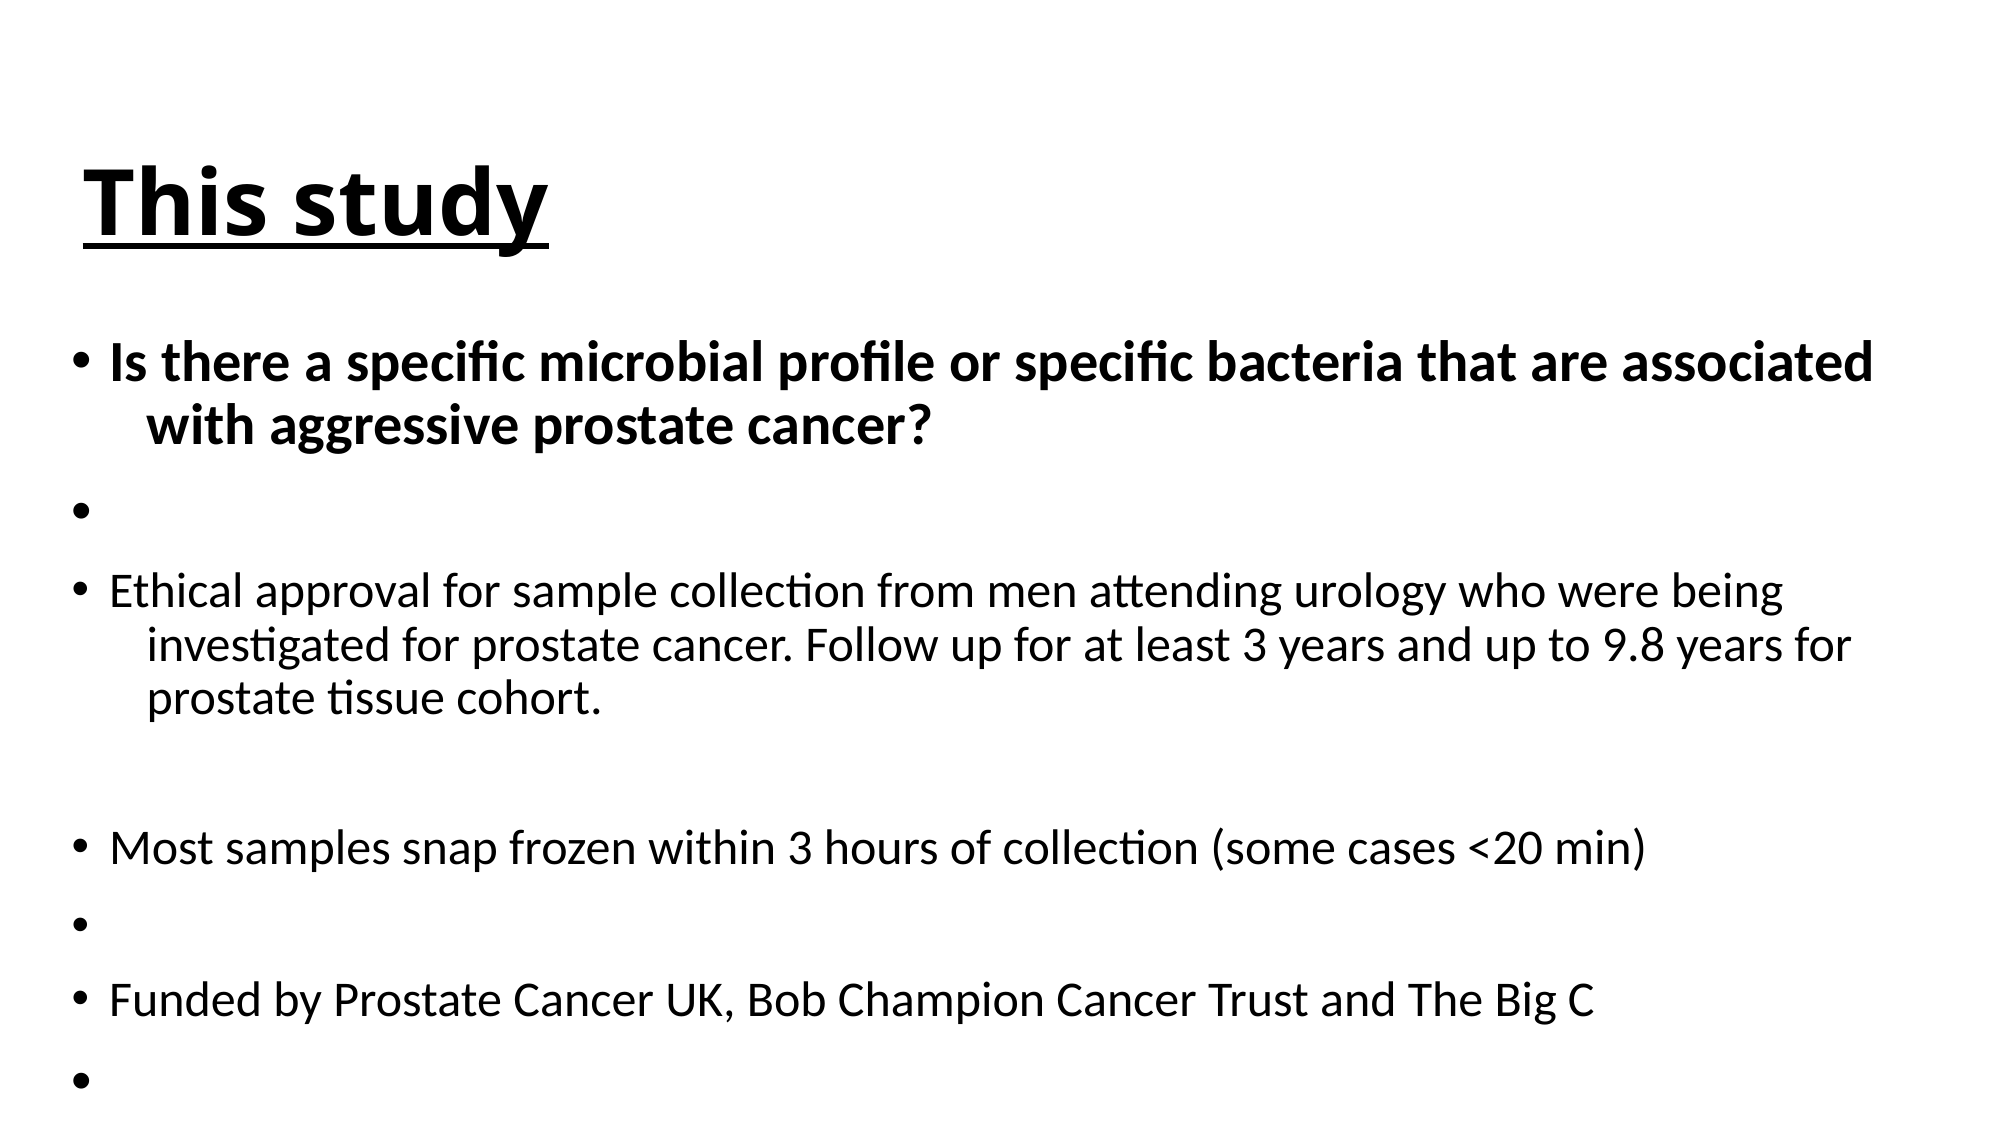

# This study
Is there a specific microbial profile or specific bacteria that are associated with aggressive prostate cancer?
Ethical approval for sample collection from men attending urology who were being investigated for prostate cancer. Follow up for at least 3 years and up to 9.8 years for prostate tissue cohort.
Most samples snap frozen within 3 hours of collection (some cases <20 min)
Funded by Prostate Cancer UK, Bob Champion Cancer Trust and The Big C